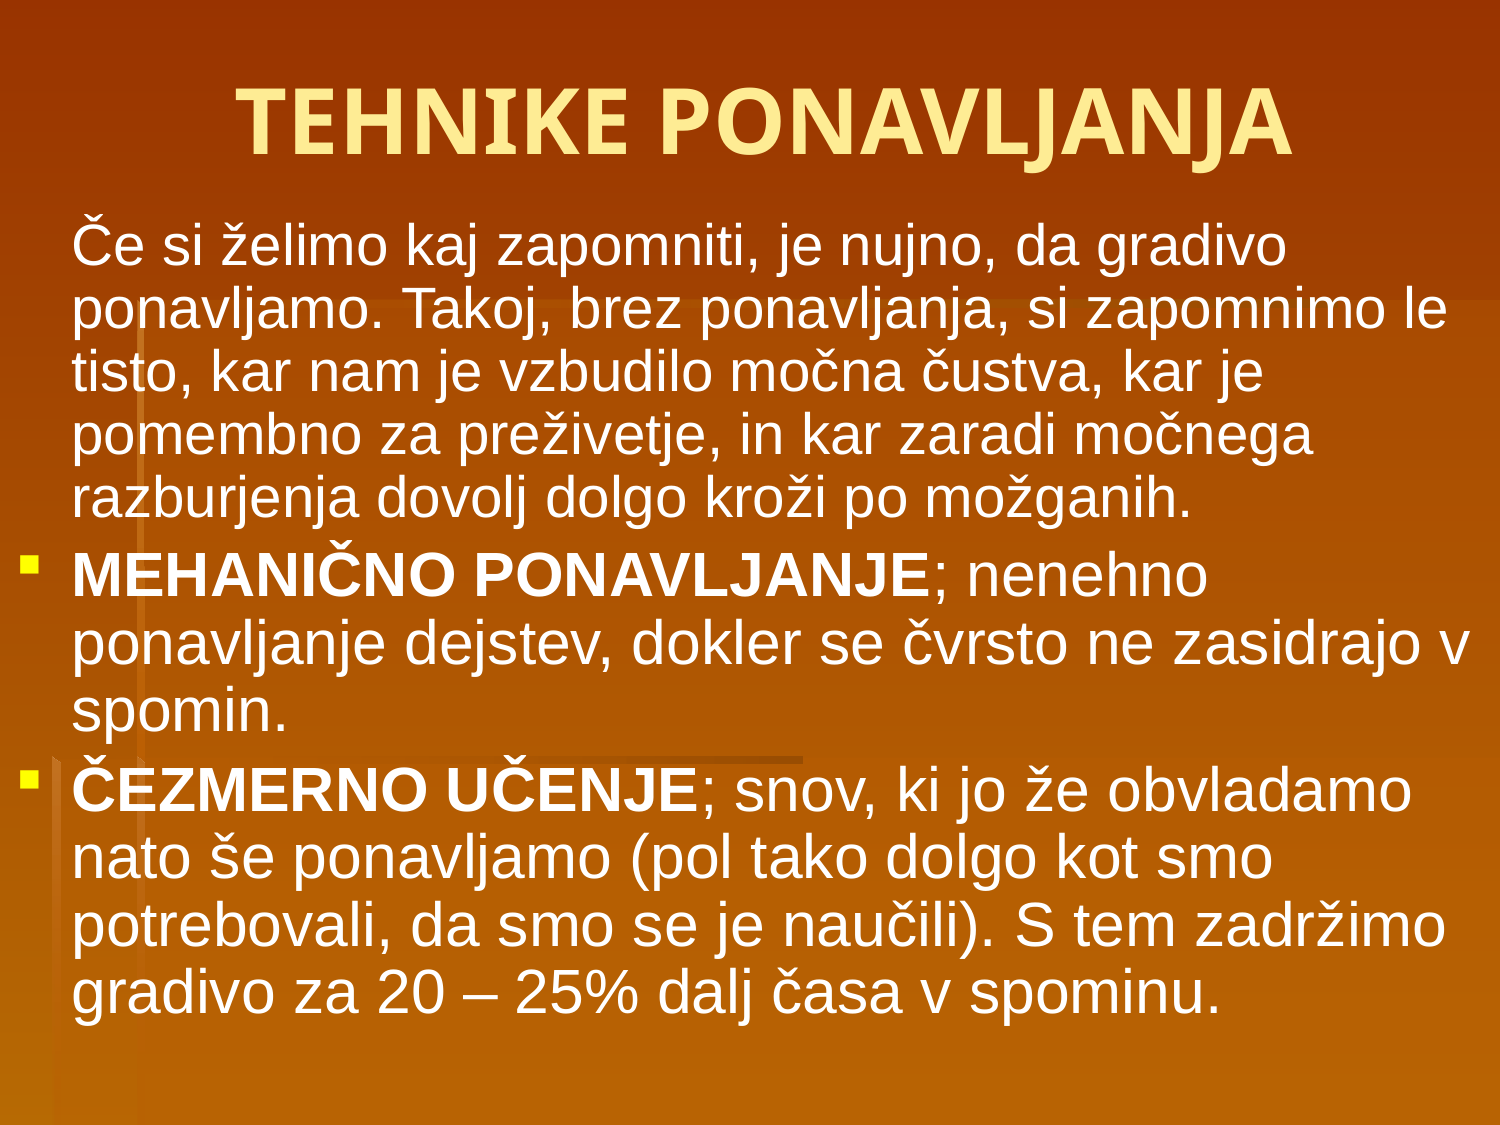

# TEHNIKE PONAVLJANJA
	Če si želimo kaj zapomniti, je nujno, da gradivo ponavljamo. Takoj, brez ponavljanja, si zapomnimo le tisto, kar nam je vzbudilo močna čustva, kar je pomembno za preživetje, in kar zaradi močnega razburjenja dovolj dolgo kroži po možganih.
MEHANIČNO PONAVLJANJE; nenehno ponavljanje dejstev, dokler se čvrsto ne zasidrajo v spomin.
ČEZMERNO UČENJE; snov, ki jo že obvladamo nato še ponavljamo (pol tako dolgo kot smo potrebovali, da smo se je naučili). S tem zadržimo gradivo za 20 – 25% dalj časa v spominu.